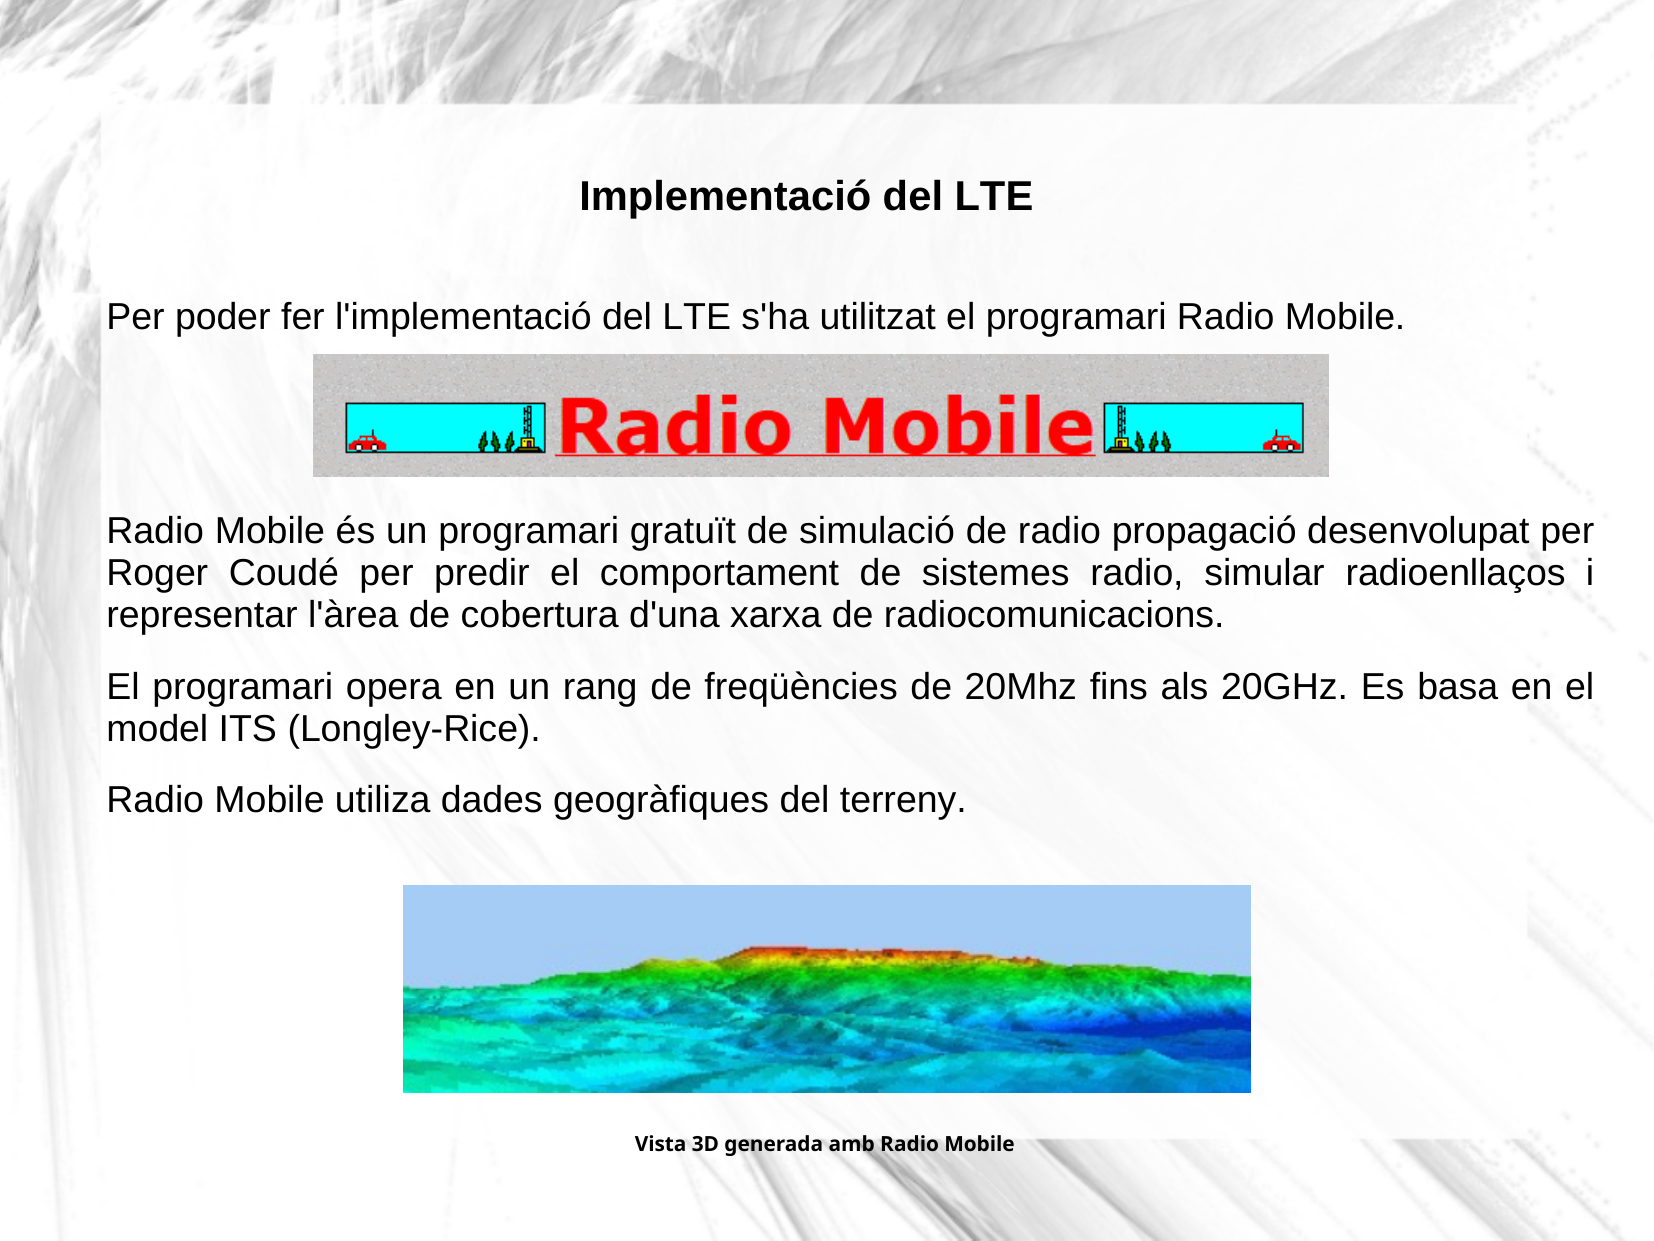

Implementació del LTE
# Per poder fer l'implementació del LTE s'ha utilitzat el programari Radio Mobile.
Radio Mobile és un programari gratuït de simulació de radio propagació desenvolupat per Roger Coudé per predir el comportament de sistemes radio, simular radioenllaços i representar l'àrea de cobertura d'una xarxa de radiocomunicacions.
El programari opera en un rang de freqüències de 20Mhz fins als 20GHz. Es basa en el model ITS (Longley-Rice).
Radio Mobile utiliza dades geogràfiques del terreny.
Vista 3D generada amb Radio Mobile